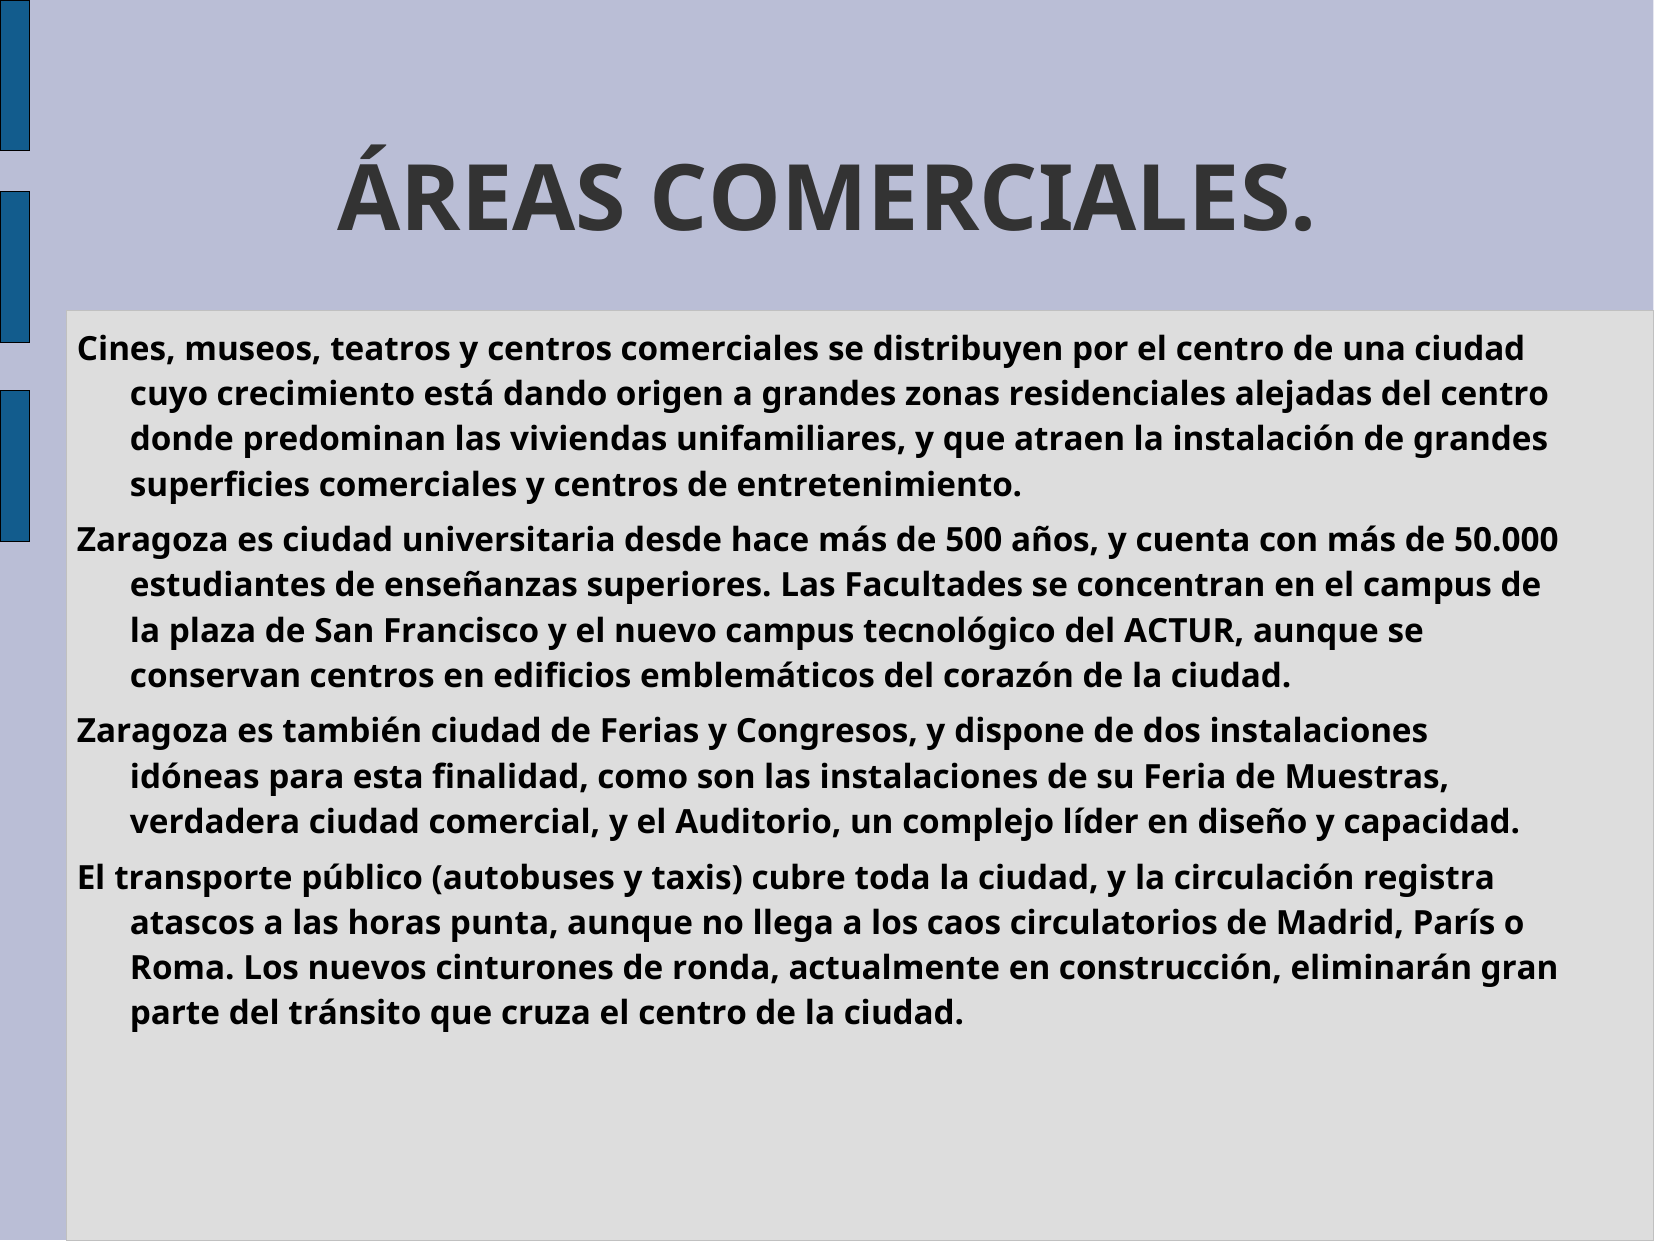

# ÁREAS COMERCIALES.
Cines, museos, teatros y centros comerciales se distribuyen por el centro de una ciudad cuyo crecimiento está dando origen a grandes zonas residenciales alejadas del centro donde predominan las viviendas unifamiliares, y que atraen la instalación de grandes superficies comerciales y centros de entretenimiento.
Zaragoza es ciudad universitaria desde hace más de 500 años, y cuenta con más de 50.000 estudiantes de enseñanzas superiores. Las Facultades se concentran en el campus de la plaza de San Francisco y el nuevo campus tecnológico del ACTUR, aunque se conservan centros en edificios emblemáticos del corazón de la ciudad.
Zaragoza es también ciudad de Ferias y Congresos, y dispone de dos instalaciones idóneas para esta finalidad, como son las instalaciones de su Feria de Muestras, verdadera ciudad comercial, y el Auditorio, un complejo líder en diseño y capacidad.
El transporte público (autobuses y taxis) cubre toda la ciudad, y la circulación registra atascos a las horas punta, aunque no llega a los caos circulatorios de Madrid, París o Roma. Los nuevos cinturones de ronda, actualmente en construcción, eliminarán gran parte del tránsito que cruza el centro de la ciudad.